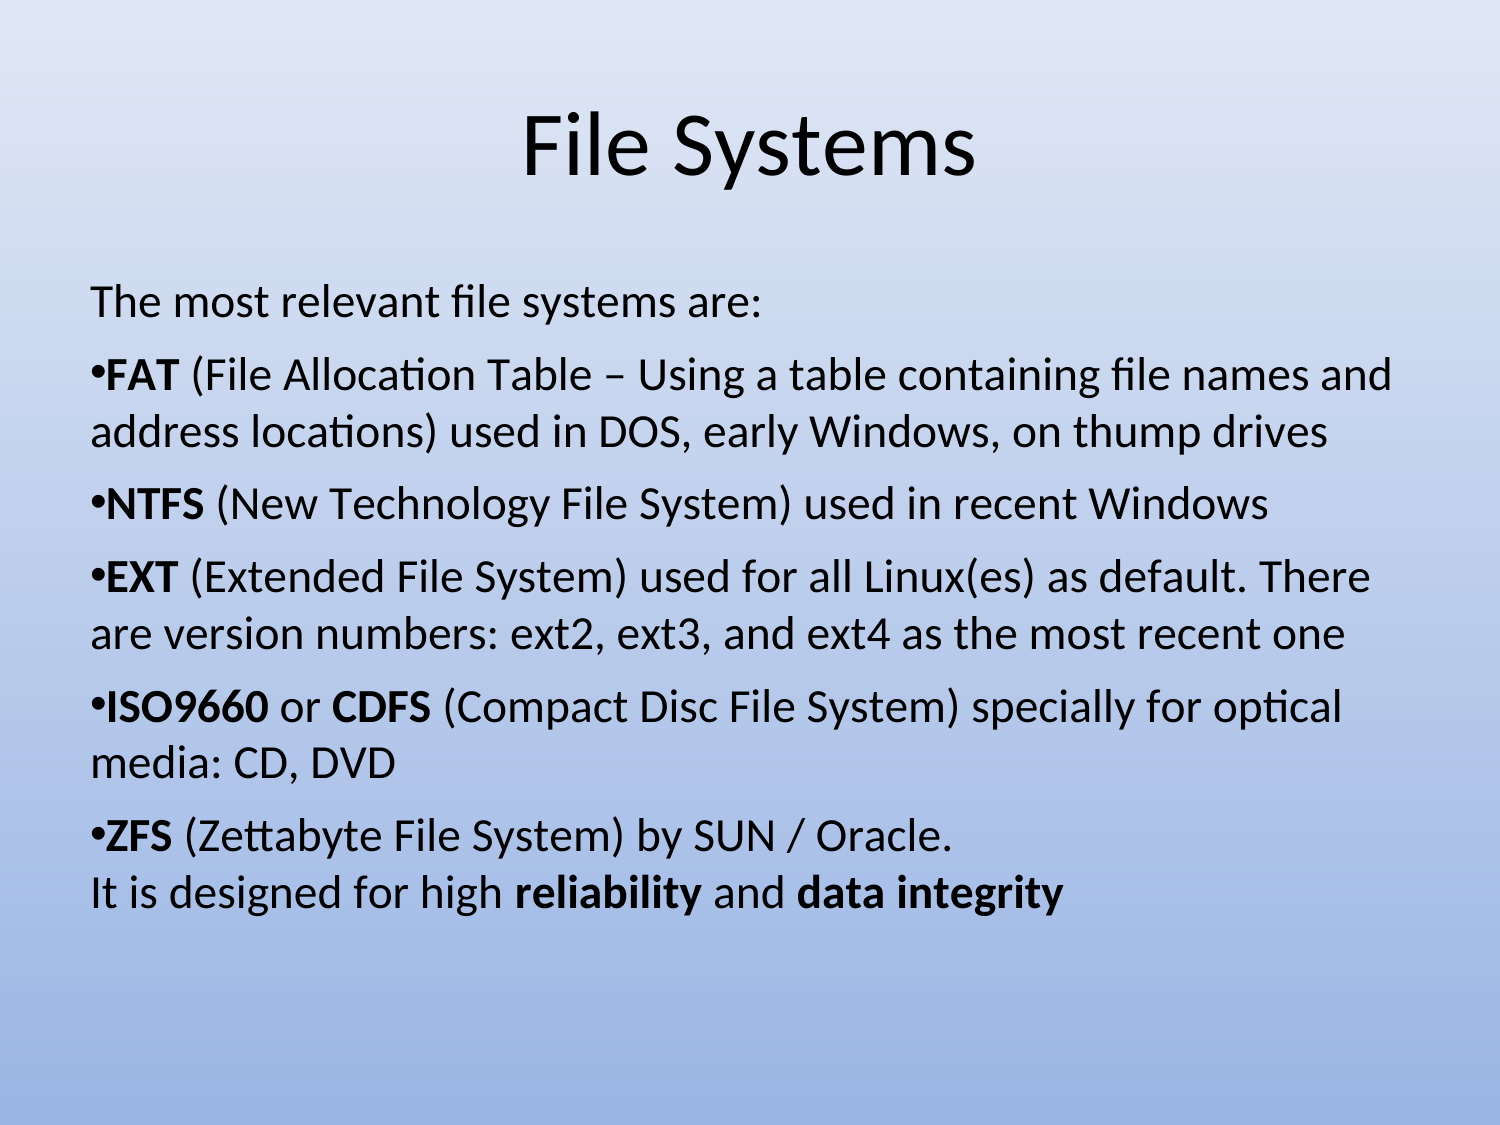

# File Systems
The most relevant file systems are:
FAT (File Allocation Table – Using a table containing file names and address locations) used in DOS, early Windows, on thump drives
NTFS (New Technology File System) used in recent Windows
EXT (Extended File System) used for all Linux(es) as default. There are version numbers: ext2, ext3, and ext4 as the most recent one
ISO9660 or CDFS (Compact Disc File System) specially for optical media: CD, DVD
ZFS (Zettabyte File System) by SUN / Oracle.
It is designed for high reliability and data integrity